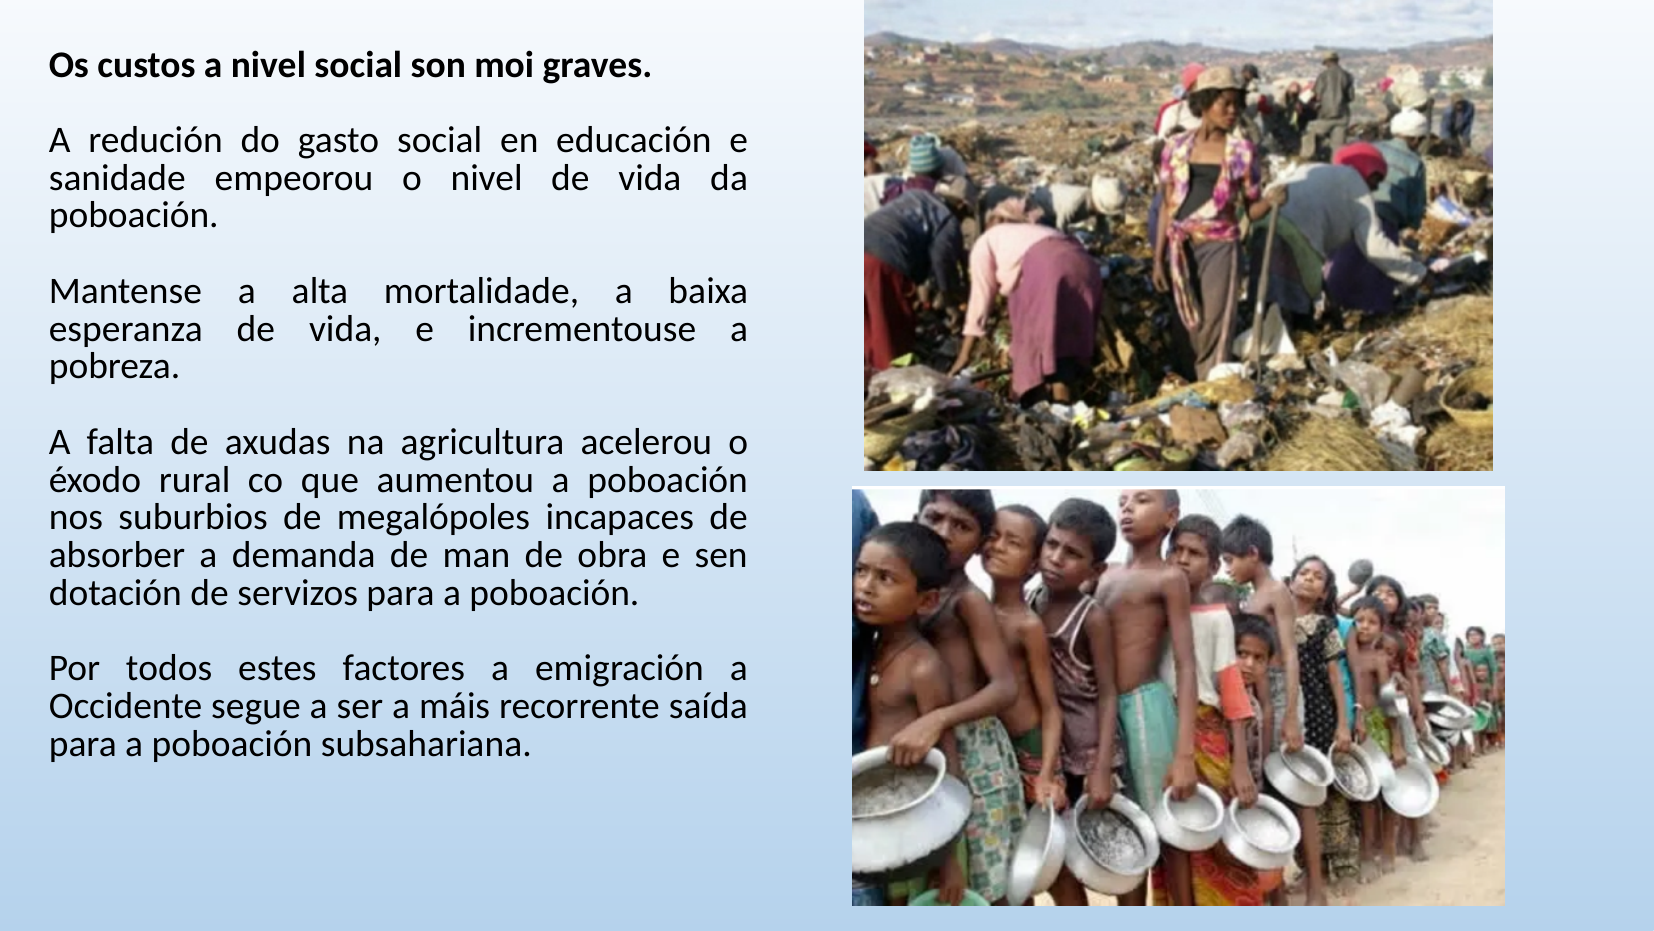

Os custos a nivel social son moi graves.
A redución do gasto social en educación e sanidade empeorou o nivel de vida da poboación.
Mantense a alta mortalidade, a baixa esperanza de vida, e incrementouse a pobreza.
A falta de axudas na agricultura acelerou o éxodo rural co que aumentou a poboación nos suburbios de megalópoles incapaces de absorber a demanda de man de obra e sen dotación de servizos para a poboación.
Por todos estes factores a emigración a Occidente segue a ser a máis recorrente saída para a poboación subsahariana.